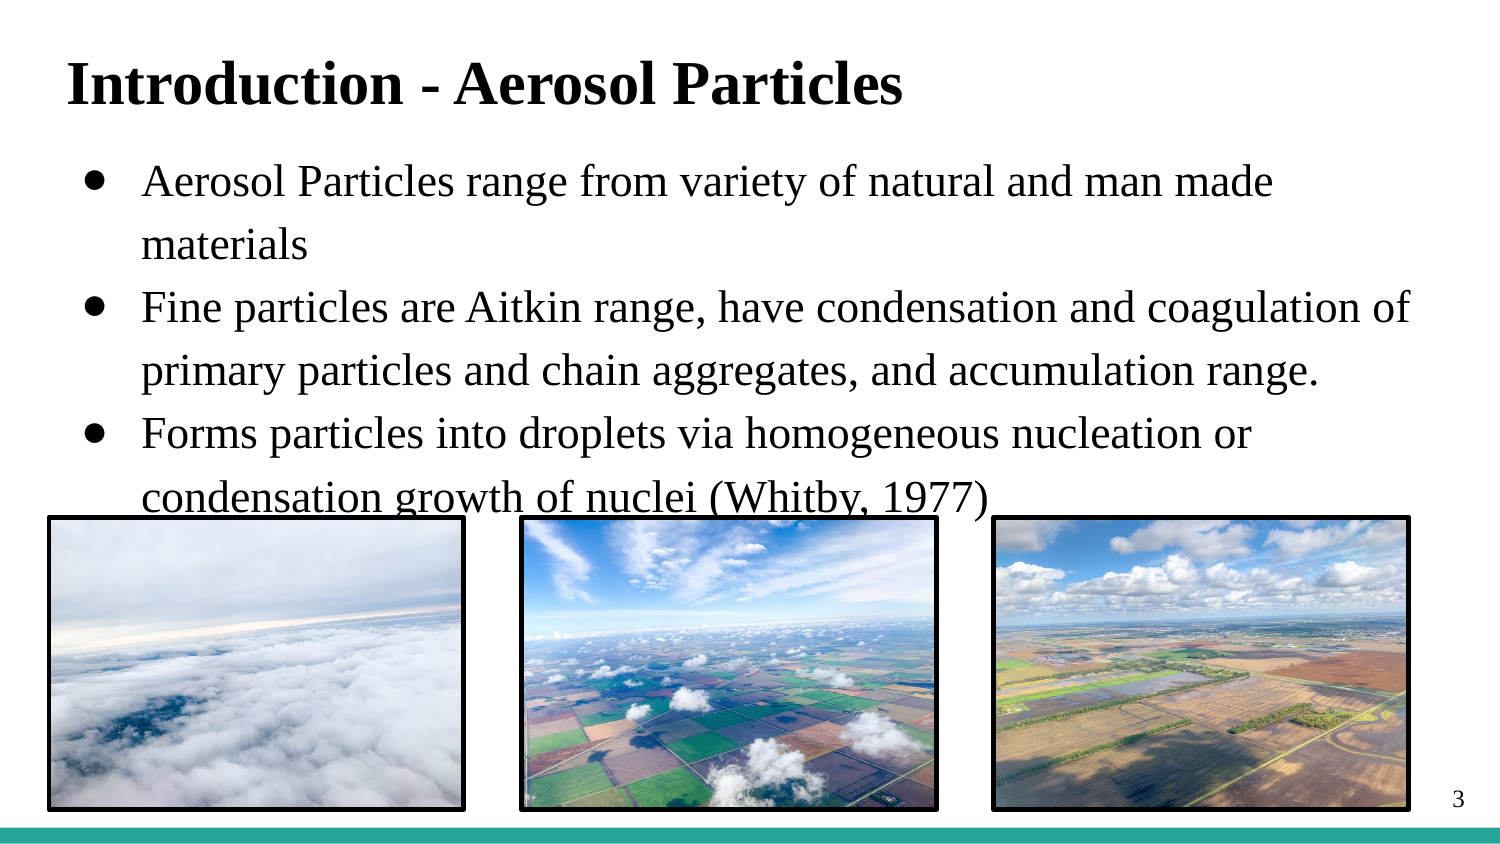

# Introduction - Aerosol Particles
Aerosol Particles range from variety of natural and man made materials
Fine particles are Aitkin range, have condensation and coagulation of primary particles and chain aggregates, and accumulation range.
Forms particles into droplets via homogeneous nucleation or condensation growth of nuclei (Whitby, 1977)